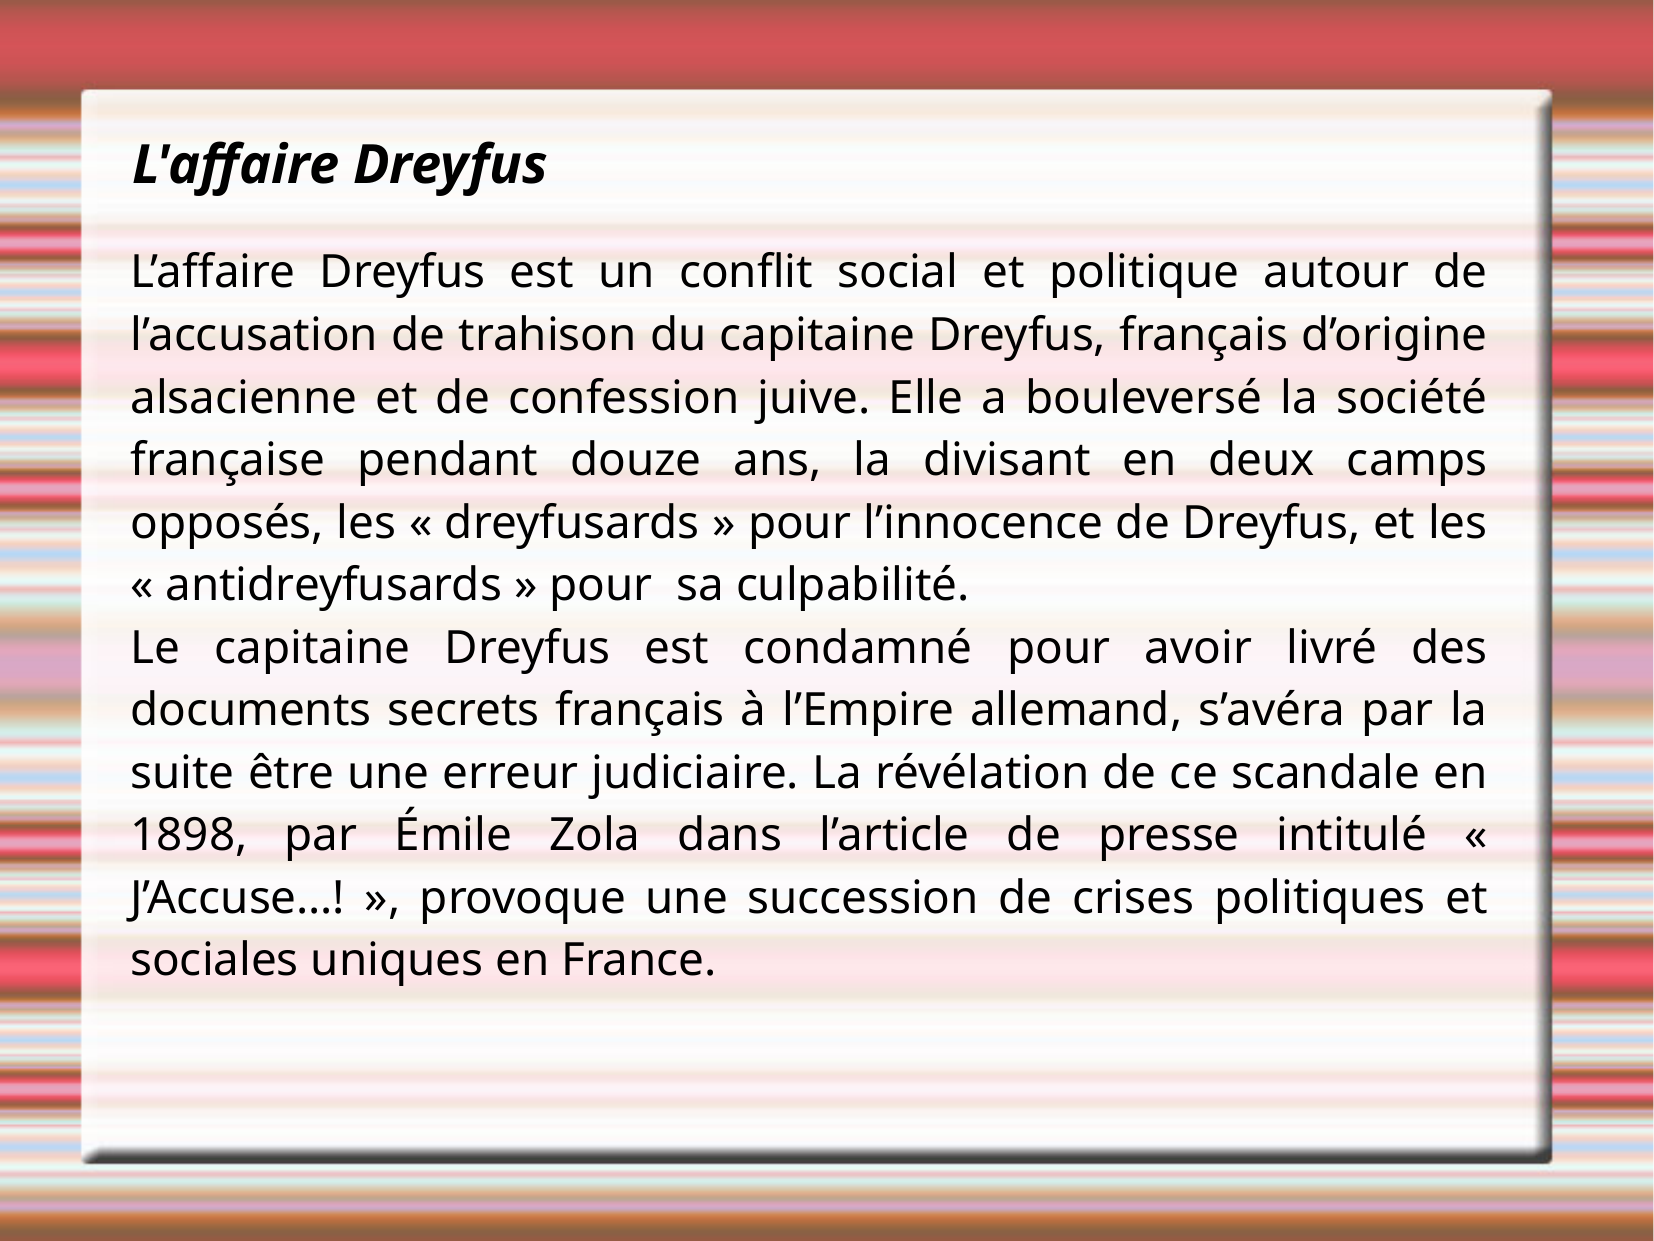

L'affaire Dreyfus
L’affaire Dreyfus est un conflit social et politique autour de l’accusation de trahison du capitaine Dreyfus, français d’origine alsacienne et de confession juive. Elle a bouleversé la société française pendant douze ans, la divisant en deux camps opposés, les « dreyfusards » pour l’innocence de Dreyfus, et les
« antidreyfusards » pour sa culpabilité.
Le capitaine Dreyfus est condamné pour avoir livré des documents secrets français à l’Empire allemand, s’avéra par la suite être une erreur judiciaire. La révélation de ce scandale en 1898, par Émile Zola dans l’article de presse intitulé « J’Accuse…! », provoque une succession de crises politiques et sociales uniques en France.